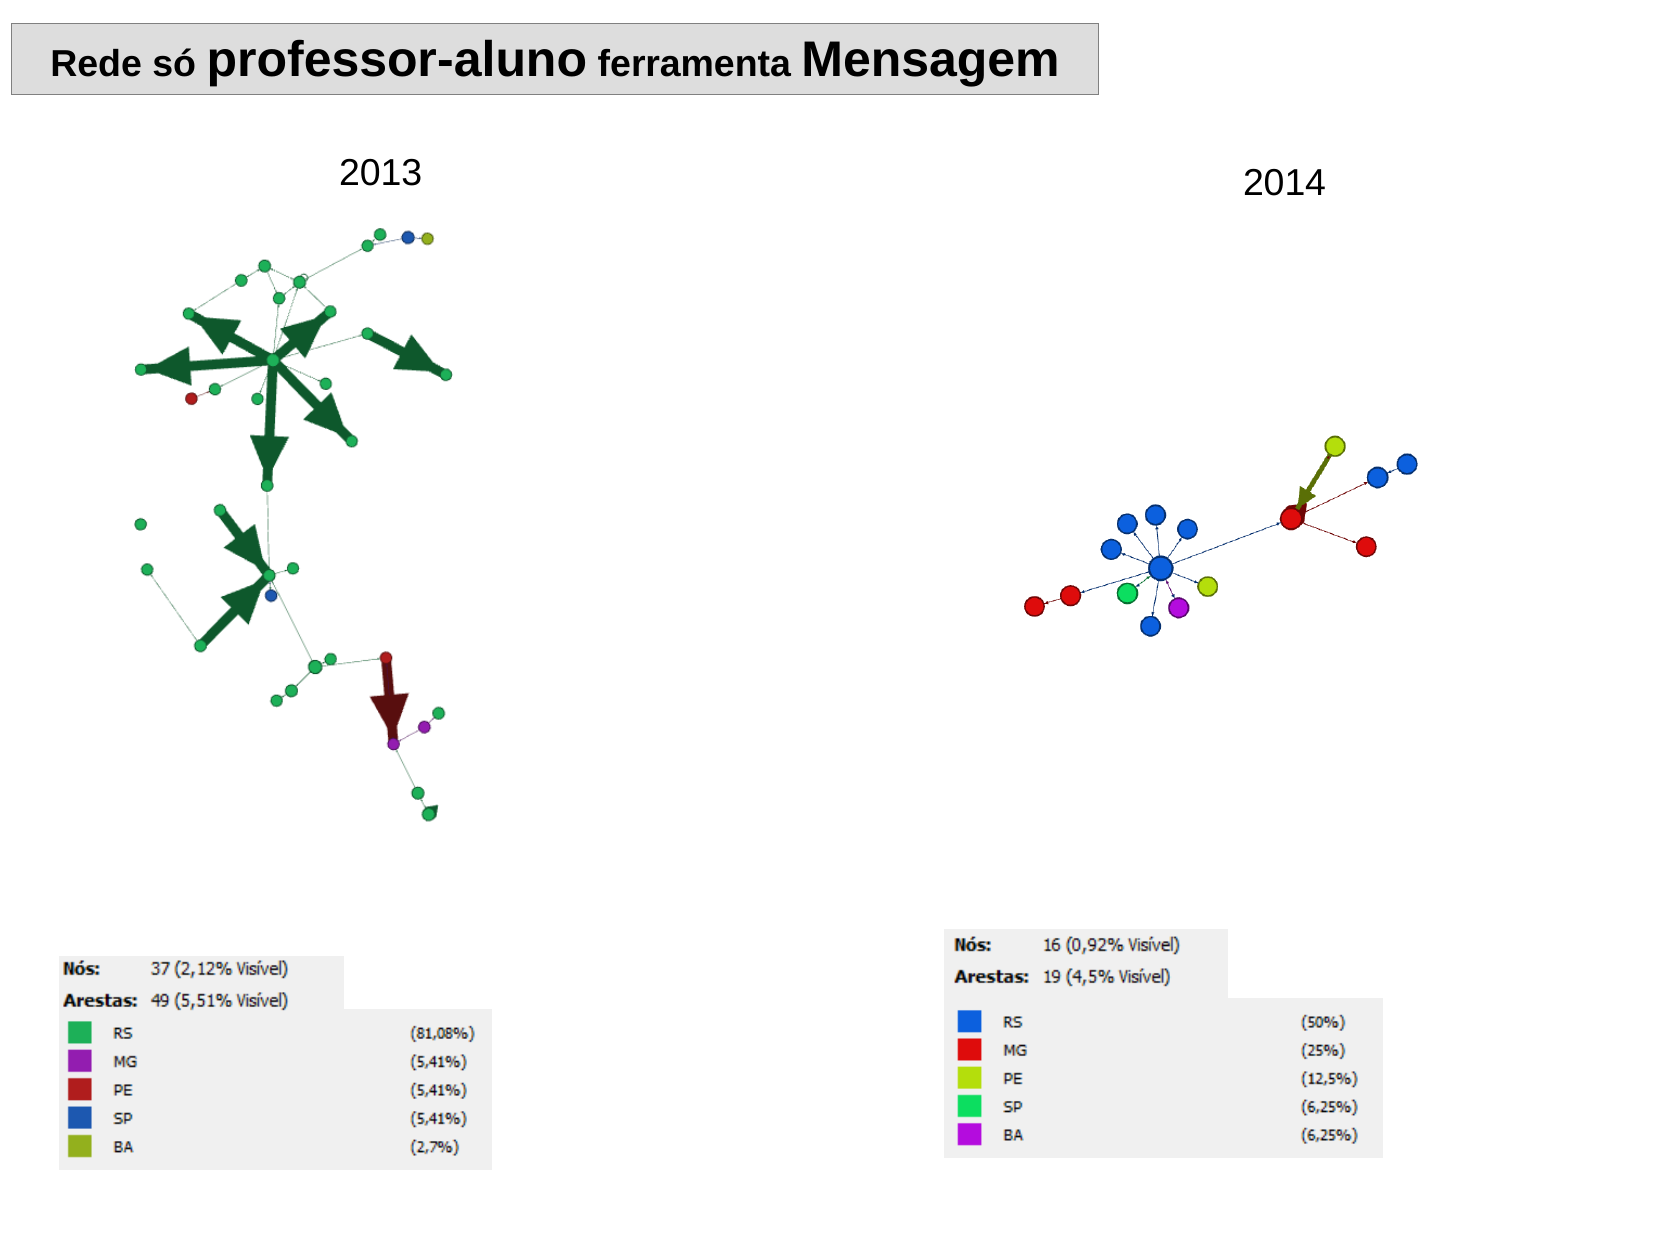

Rede só professor-aluno ferramenta Mensagem
2013
2014